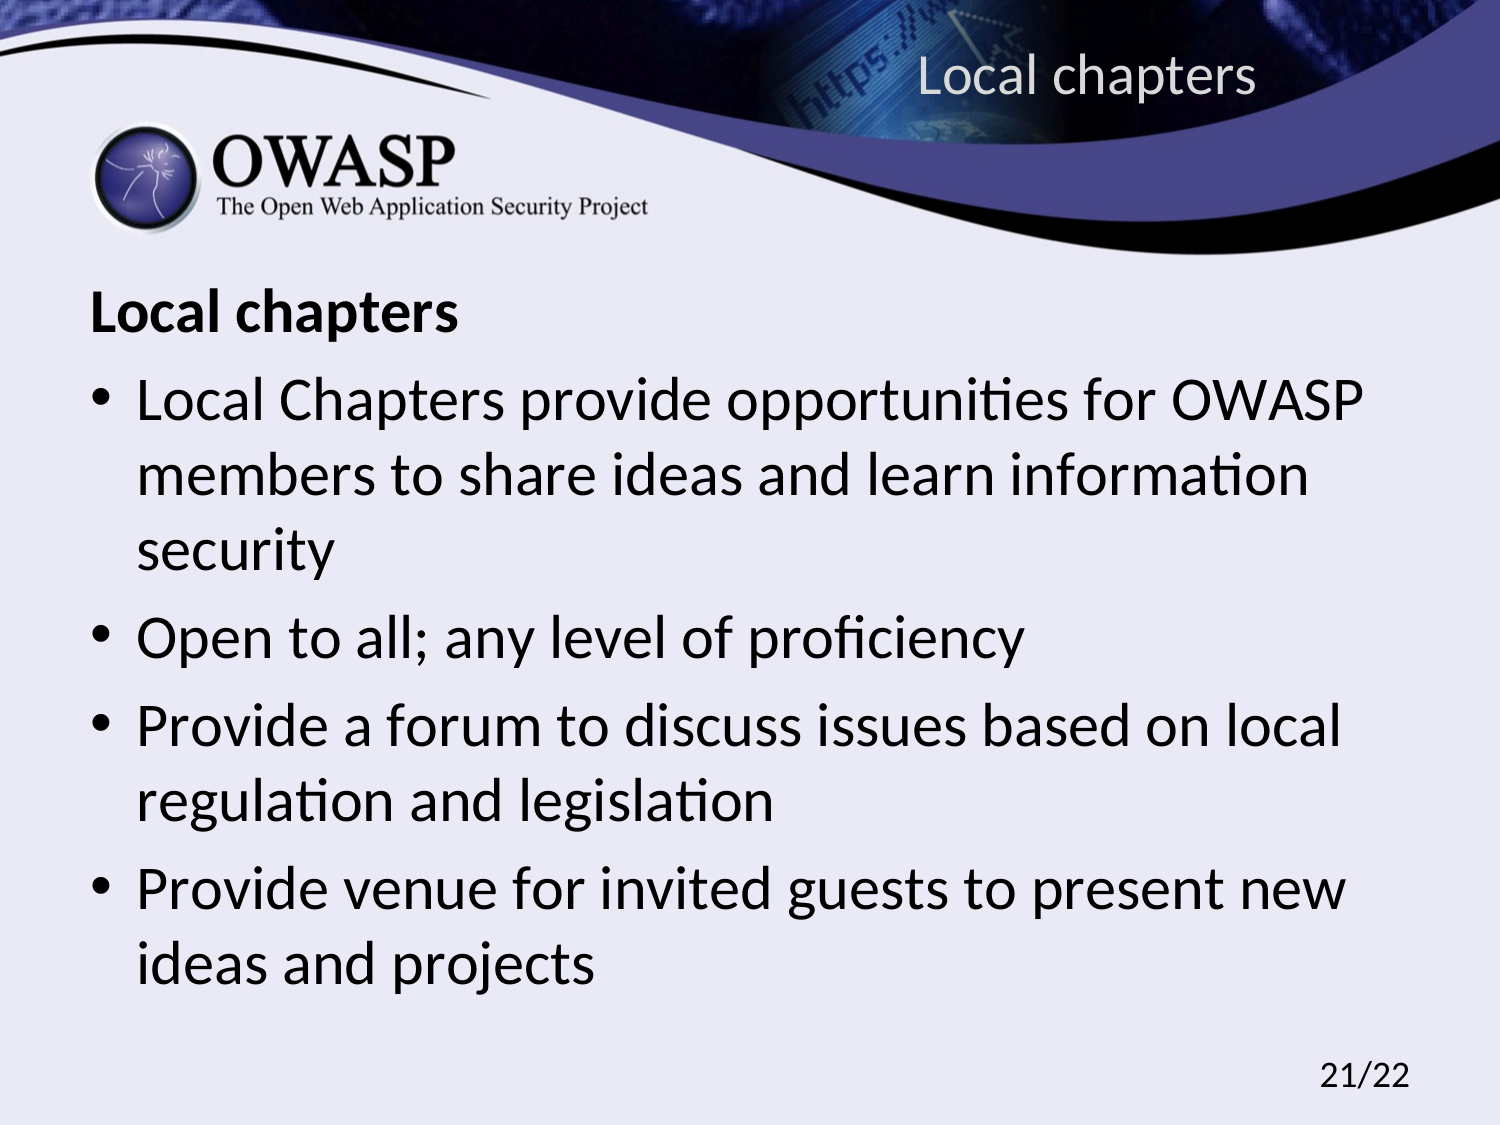

Local chapters
# Local chapters
Local Chapters provide opportunities for OWASP members to share ideas and learn information security
Open to all; any level of proficiency
Provide a forum to discuss issues based on local regulation and legislation
Provide venue for invited guests to present new ideas and projects
21